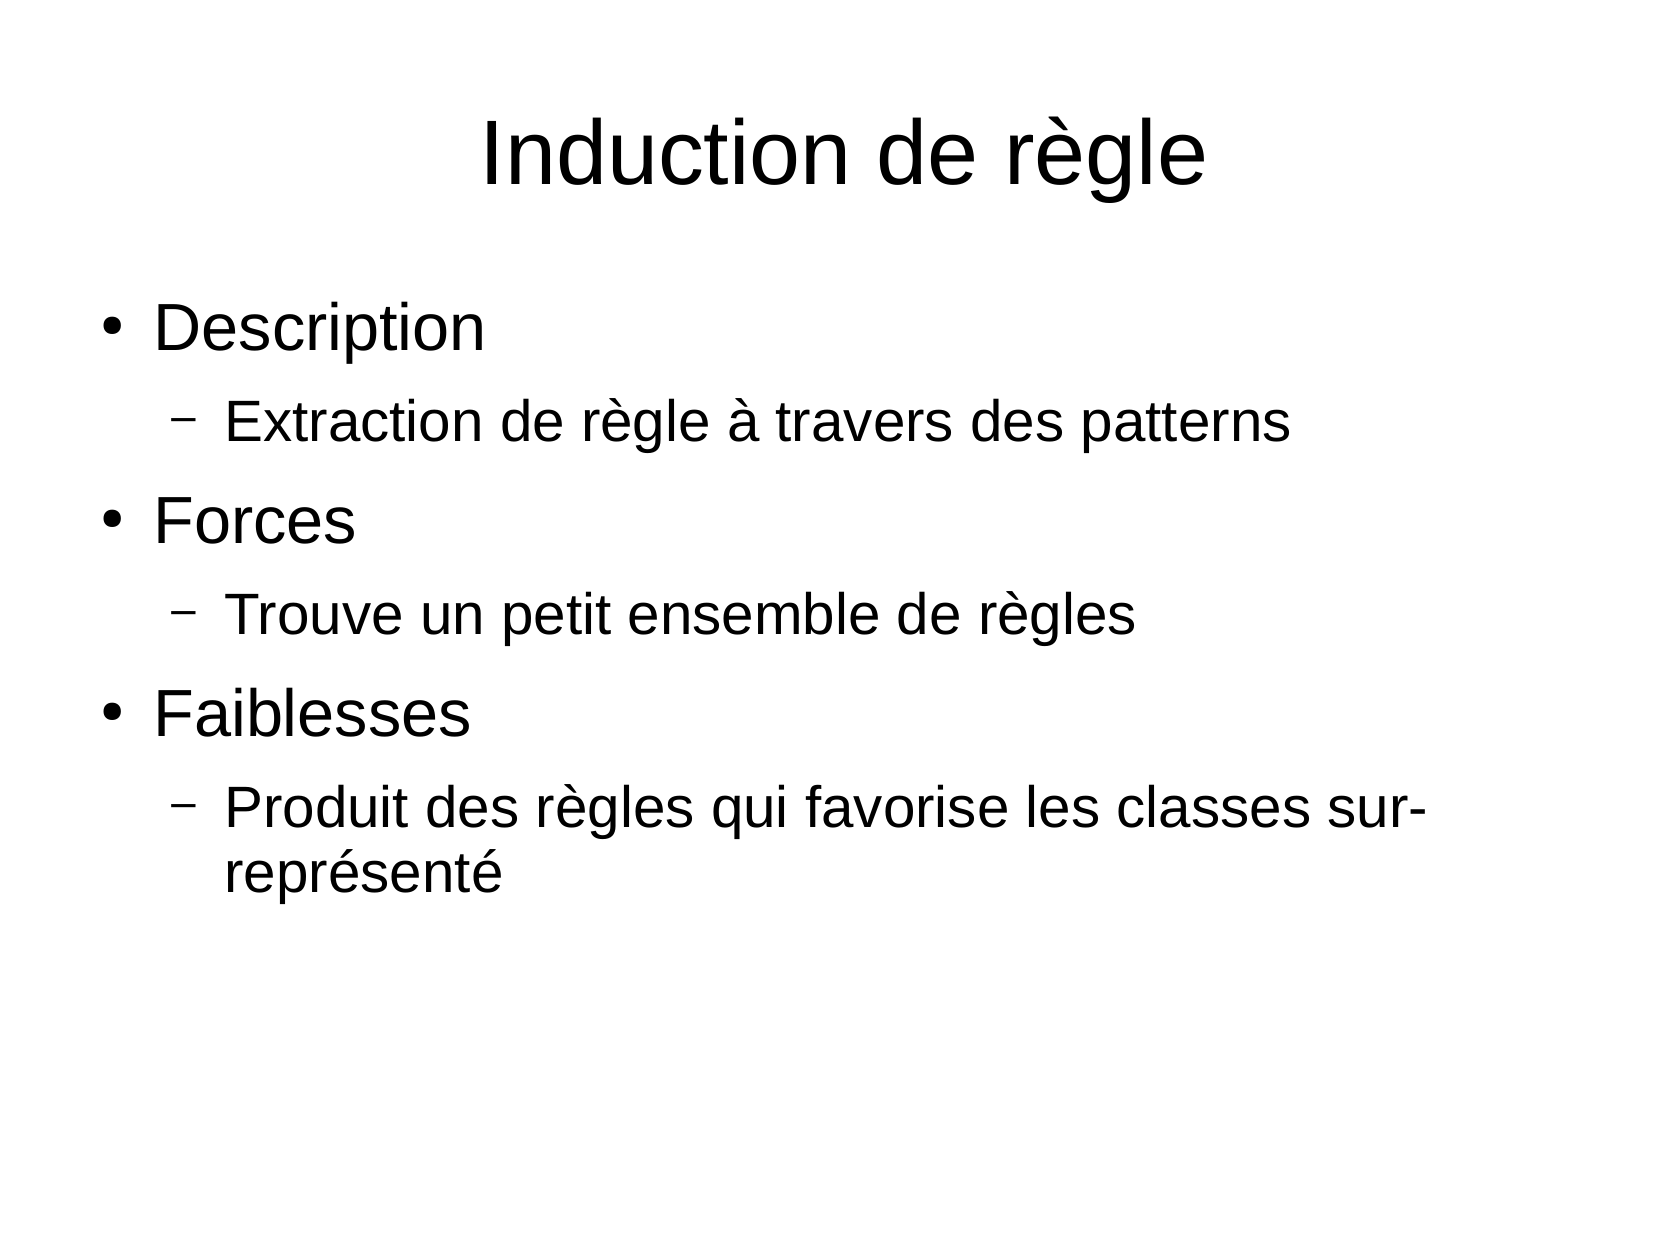

# Induction de règle
Description
Extraction de règle à travers des patterns
Forces
Trouve un petit ensemble de règles
Faiblesses
Produit des règles qui favorise les classes sur-représenté